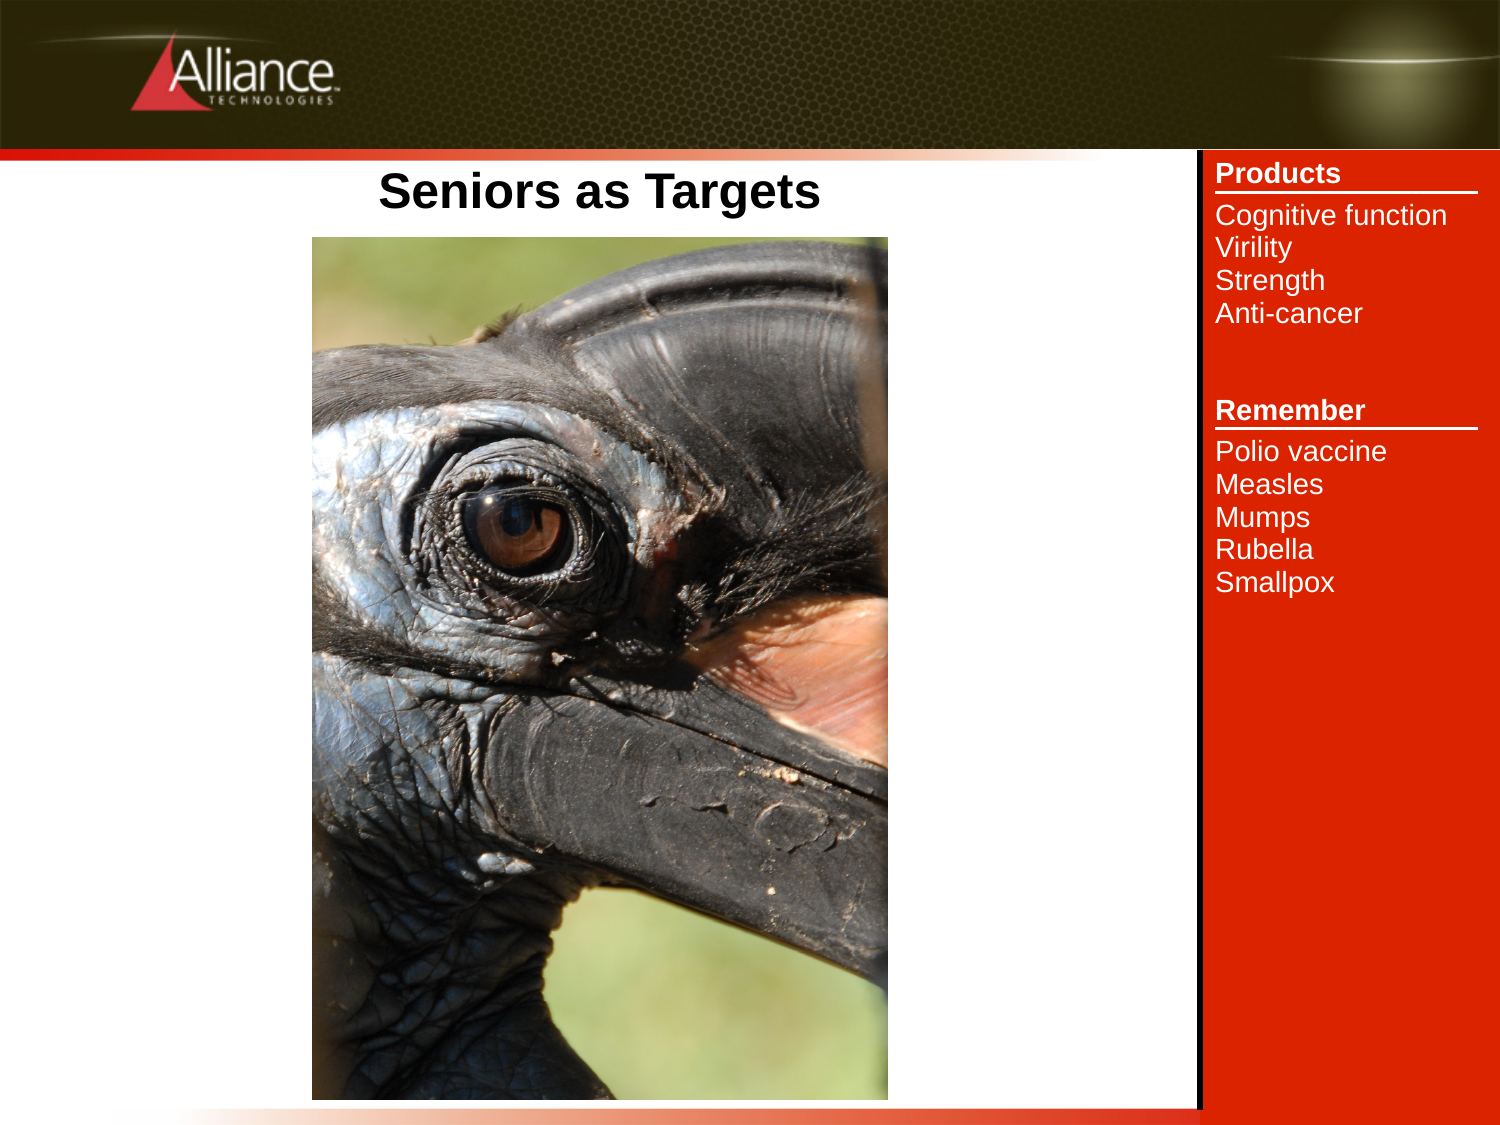

Products
Seniors as Targets
Cognitive function
Virility
Strength
Anti-cancer
Remember
Polio vaccine
Measles
Mumps
Rubella
Smallpox